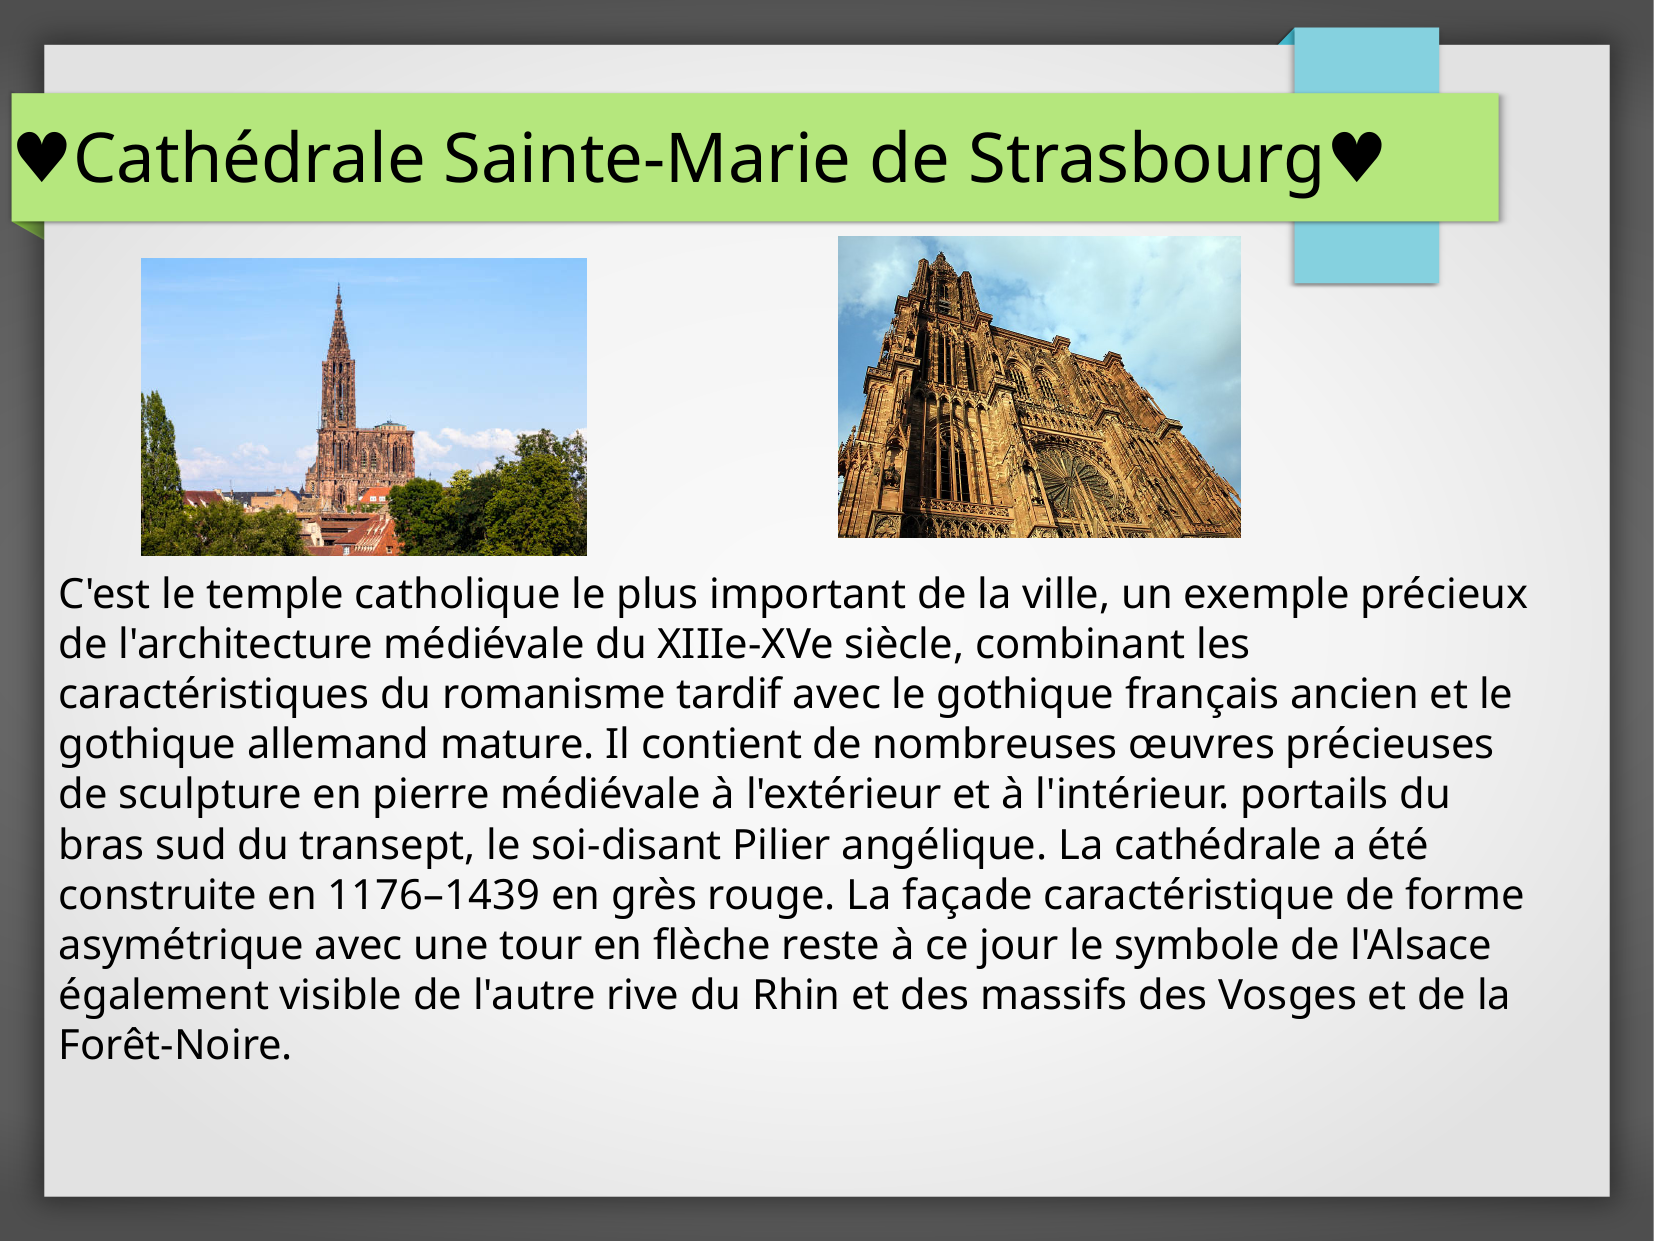

# ♥Cathédrale Sainte-Marie de Strasbourg♥
C'est le temple catholique le plus important de la ville, un exemple précieux de l'architecture médiévale du XIIIe-XVe siècle, combinant les caractéristiques du romanisme tardif avec le gothique français ancien et le gothique allemand mature. Il contient de nombreuses œuvres précieuses de sculpture en pierre médiévale à l'extérieur et à l'intérieur. portails du bras sud du transept, le soi-disant Pilier angélique. La cathédrale a été construite en 1176–1439 en grès rouge. La façade caractéristique de forme asymétrique avec une tour en flèche reste à ce jour le symbole de l'Alsace également visible de l'autre rive du Rhin et des massifs des Vosges et de la Forêt-Noire.